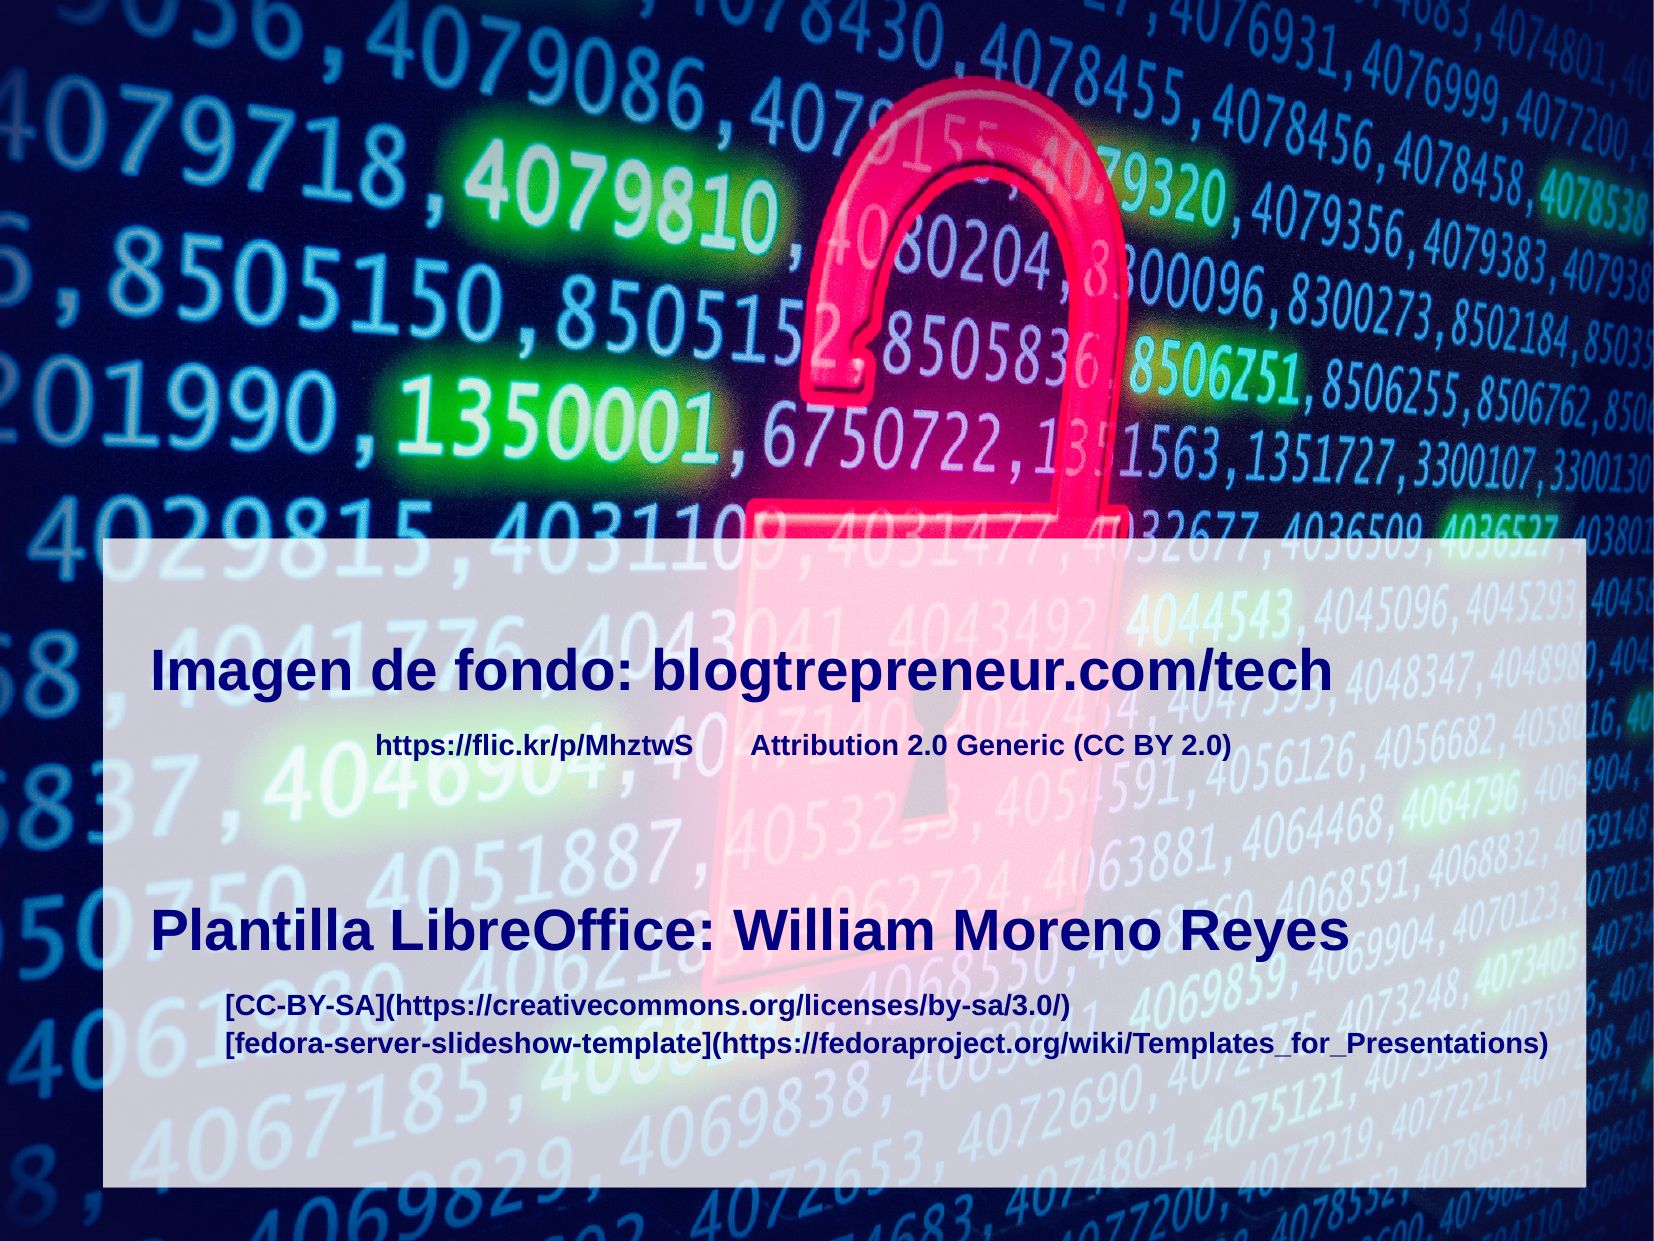

Imagen de fondo: blogtrepreneur.com/tech
			https://flic.kr/p/MhztwS	Attribution 2.0 Generic (CC BY 2.0)
Plantilla LibreOffice: William Moreno Reyes
	[CC-BY-SA](https://creativecommons.org/licenses/by-sa/3.0/)
	[fedora-server-slideshow-template](https://fedoraproject.org/wiki/Templates_for_Presentations)